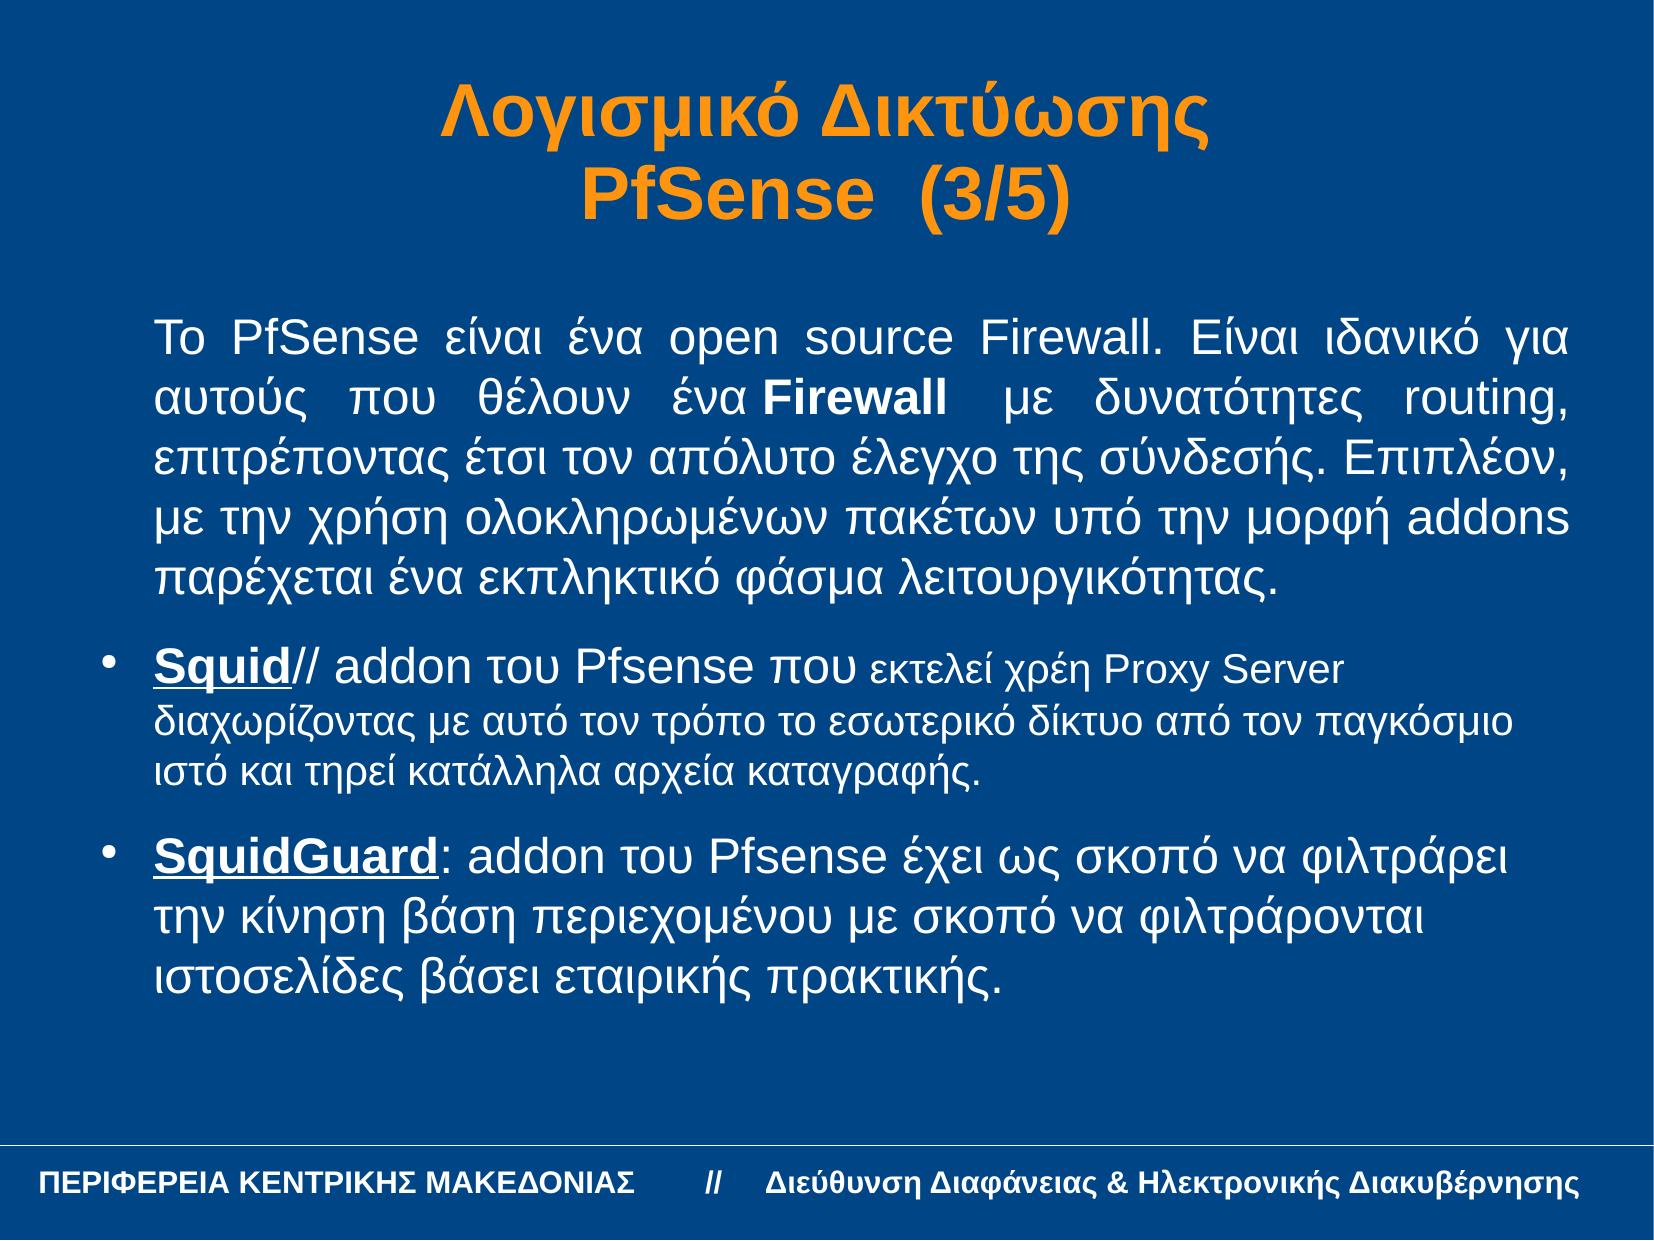

Λογισμικό Δικτύωσης
PfSense (3/5)
# Το PfSense είναι ένα οpen source Firewall. Είναι ιδανικό για αυτούς που θέλουν ένα Firewall  με δυνατότητες routing, επιτρέποντας έτσι τον απόλυτο έλεγχο της σύνδεσής. Επιπλέον, με την χρήση ολοκληρωμένων πακέτων υπό την μορφή addons παρέχεται ένα εκπληκτικό φάσμα λειτουργικότητας.
Squid// addon του Pfsense που εκτελεί χρέη Proxy Server διαχωρίζοντας με αυτό τον τρόπο το εσωτερικό δίκτυο από τον παγκόσμιο ιστό και τηρεί κατάλληλα αρχεία καταγραφής.
SquidGuard: addon του Pfsense έχει ως σκοπό να φιλτράρει την κίνηση βάση περιεχομένου με σκοπό να φιλτράρονται ιστοσελίδες βάσει εταιρικής πρακτικής.
ΠΕΡΙΦΕΡΕΙΑ ΚΕΝΤΡΙΚΗΣ ΜΑΚΕΔΟΝΙΑΣ // Διεύθυνση Διαφάνειας & Ηλεκτρονικής Διακυβέρνησης